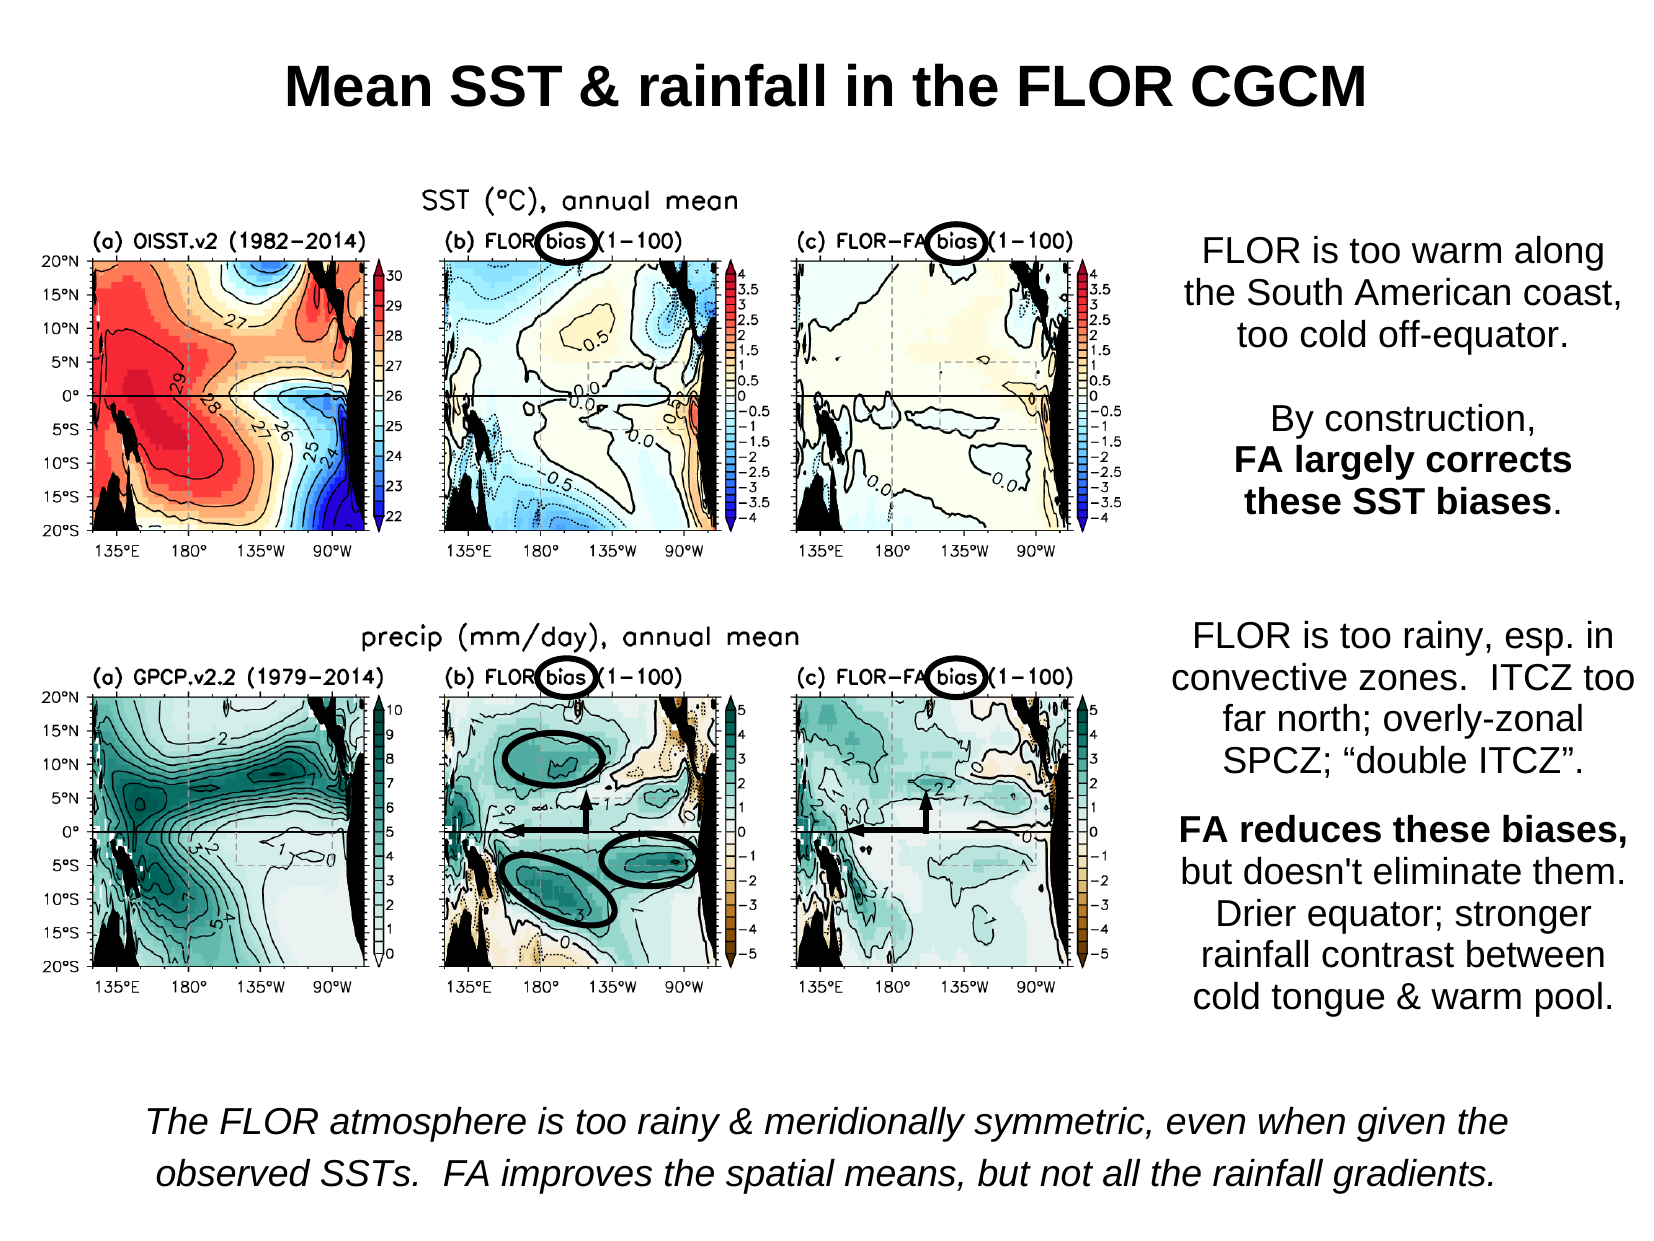

Mean SST & rainfall in the FLOR CGCM
FLOR is too warm along
the South American coast,
too cold off-equator.
By construction,
FA largely corrects
these SST biases.
FLOR is too rainy, esp. in convective zones. ITCZ too far north; overly-zonal SPCZ; “double ITCZ”.
FA reduces these biases, but doesn't eliminate them.
Drier equator; stronger rainfall contrast between cold tongue & warm pool.
The FLOR atmosphere is too rainy & meridionally symmetric, even when given the
observed SSTs. FA improves the spatial means, but not all the rainfall gradients.